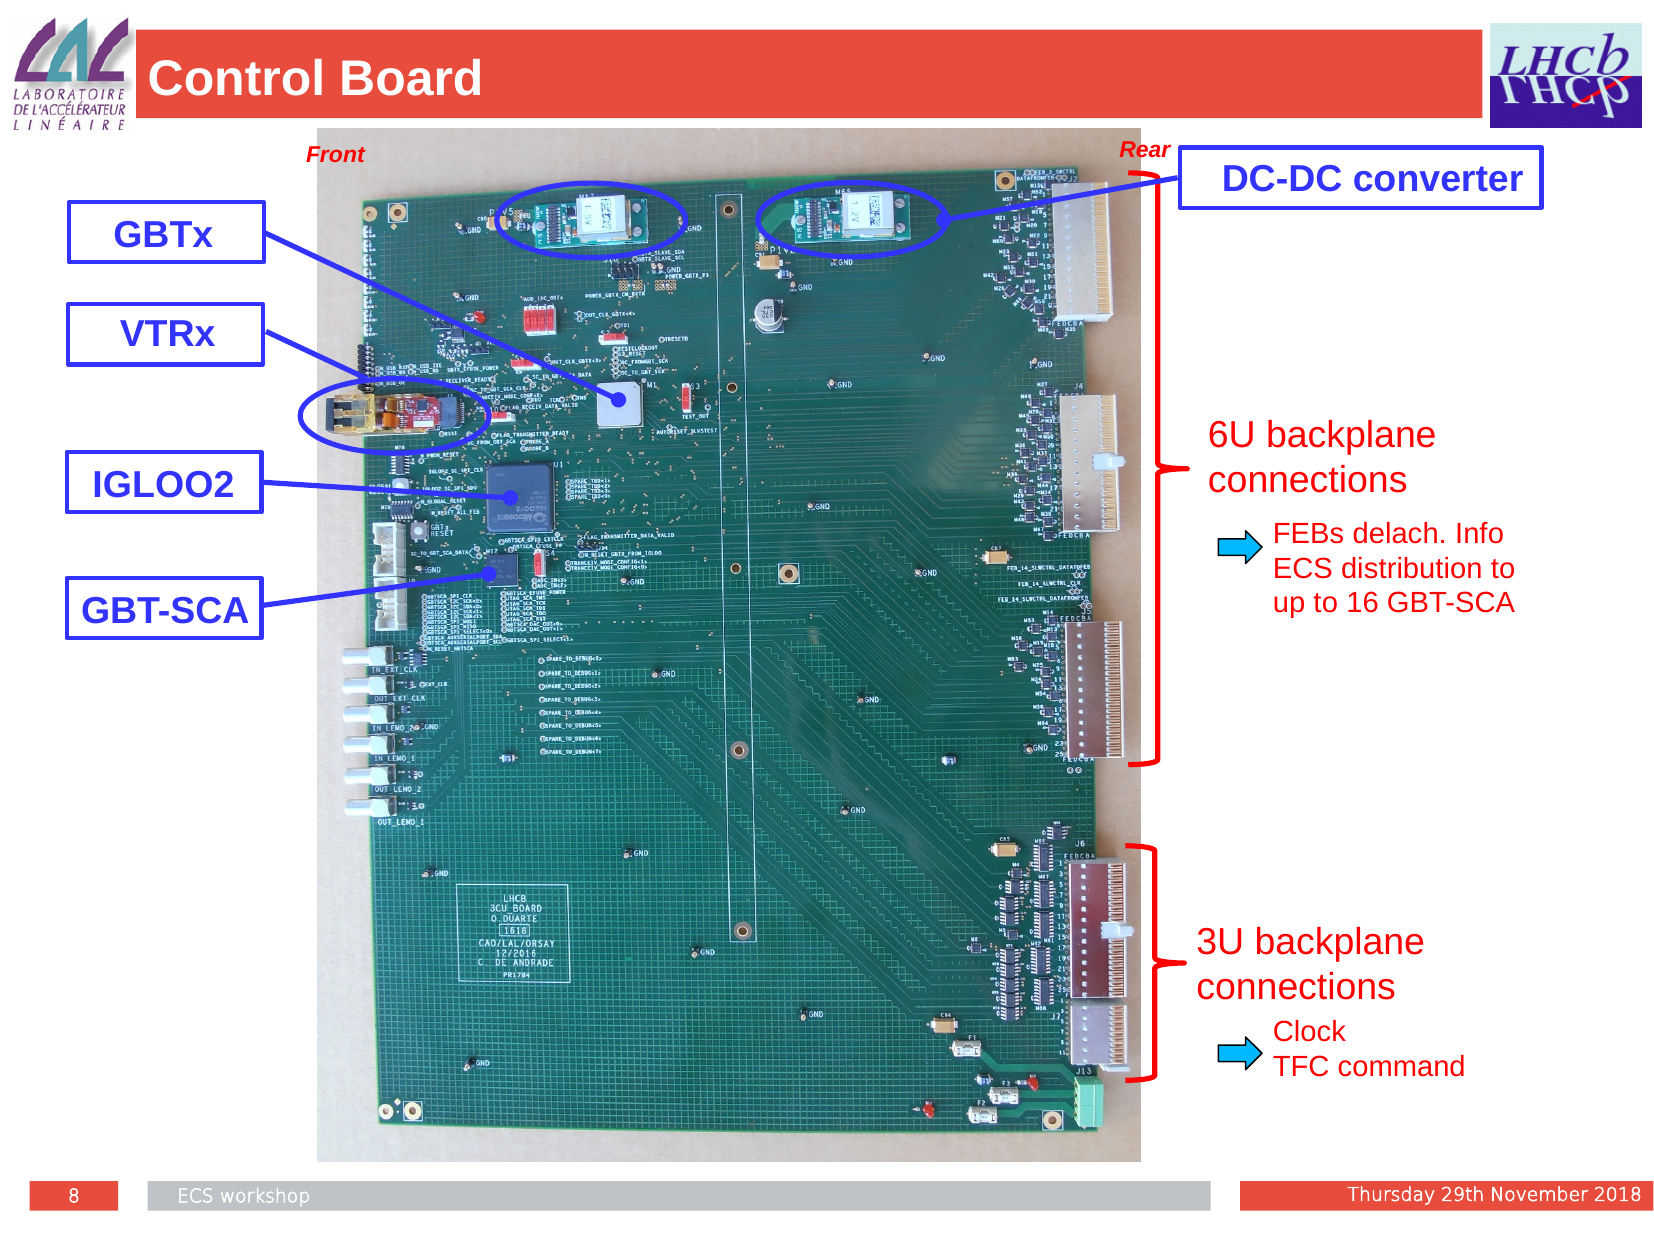

# Control Board
Rear
Front
DC-DC converter
GBTx
VTRx
6U backplane connections
IGLOO2
FEBs delach. Info
ECS distribution to up to 16 GBT-SCA
GBT-SCA
3U backplane connections
Clock
TFC command
8
ECS workshop
Thursday 29th November 2018